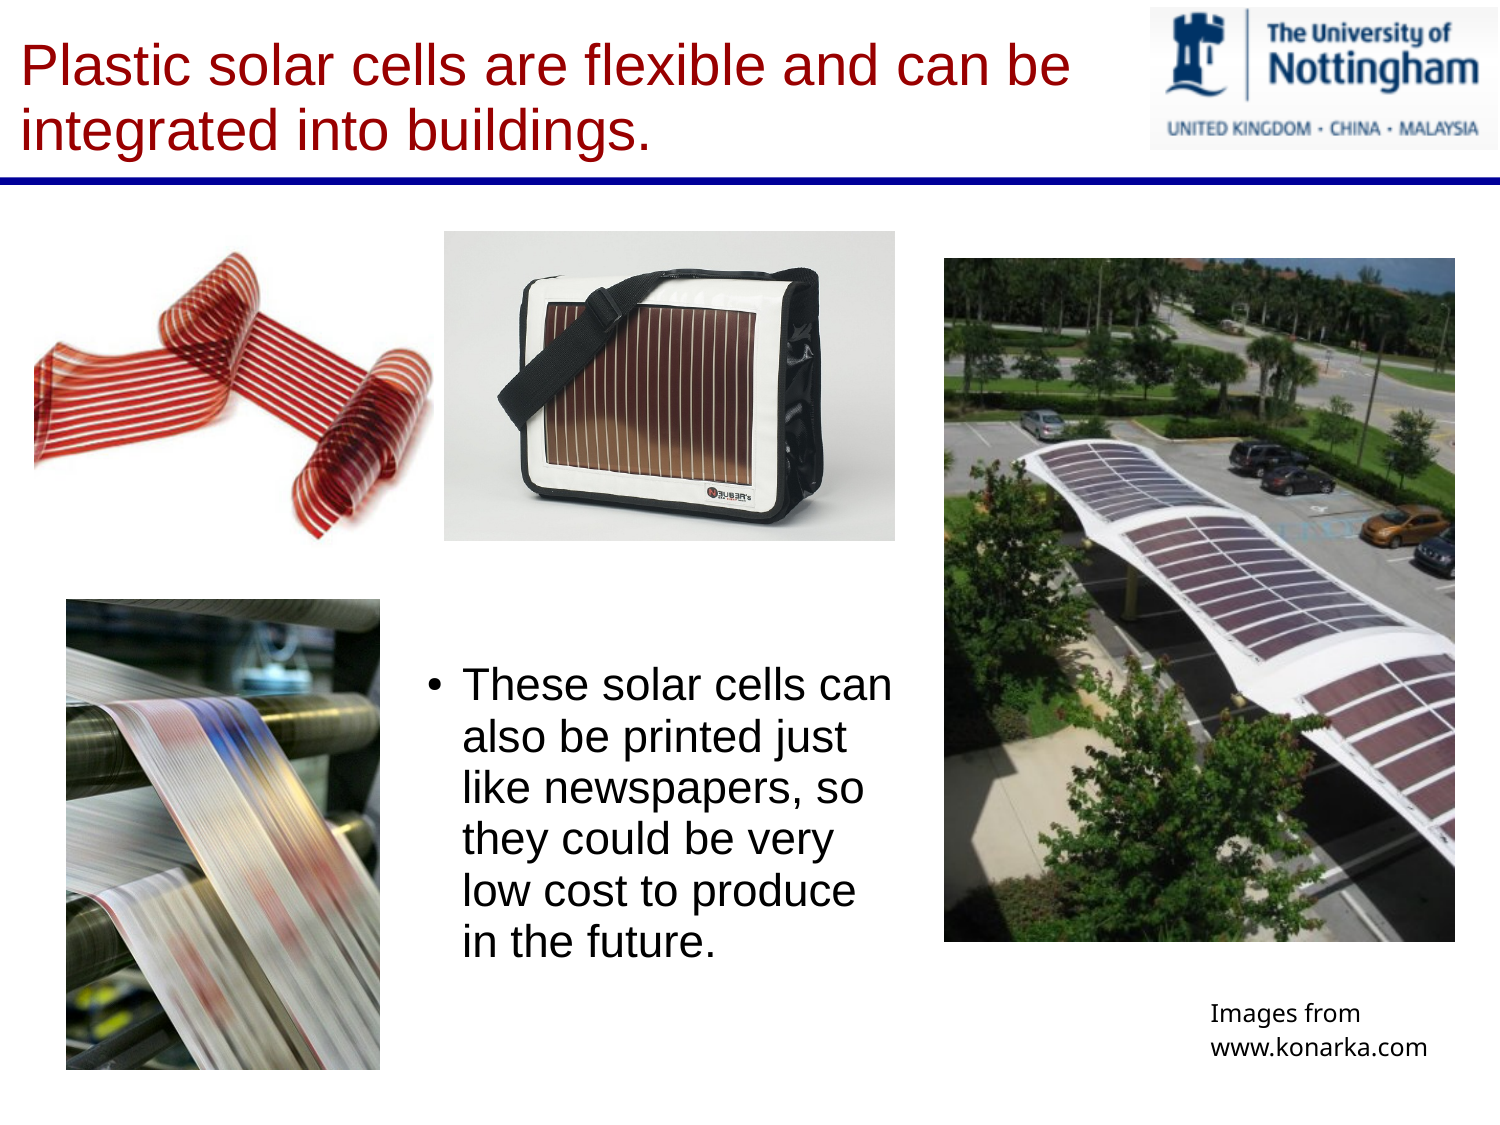

# Plastic solar cells are flexible and can be integrated into buildings.
These solar cells can also be printed just like newspapers, so they could be very low cost to produce in the future.
Images from www.konarka.com